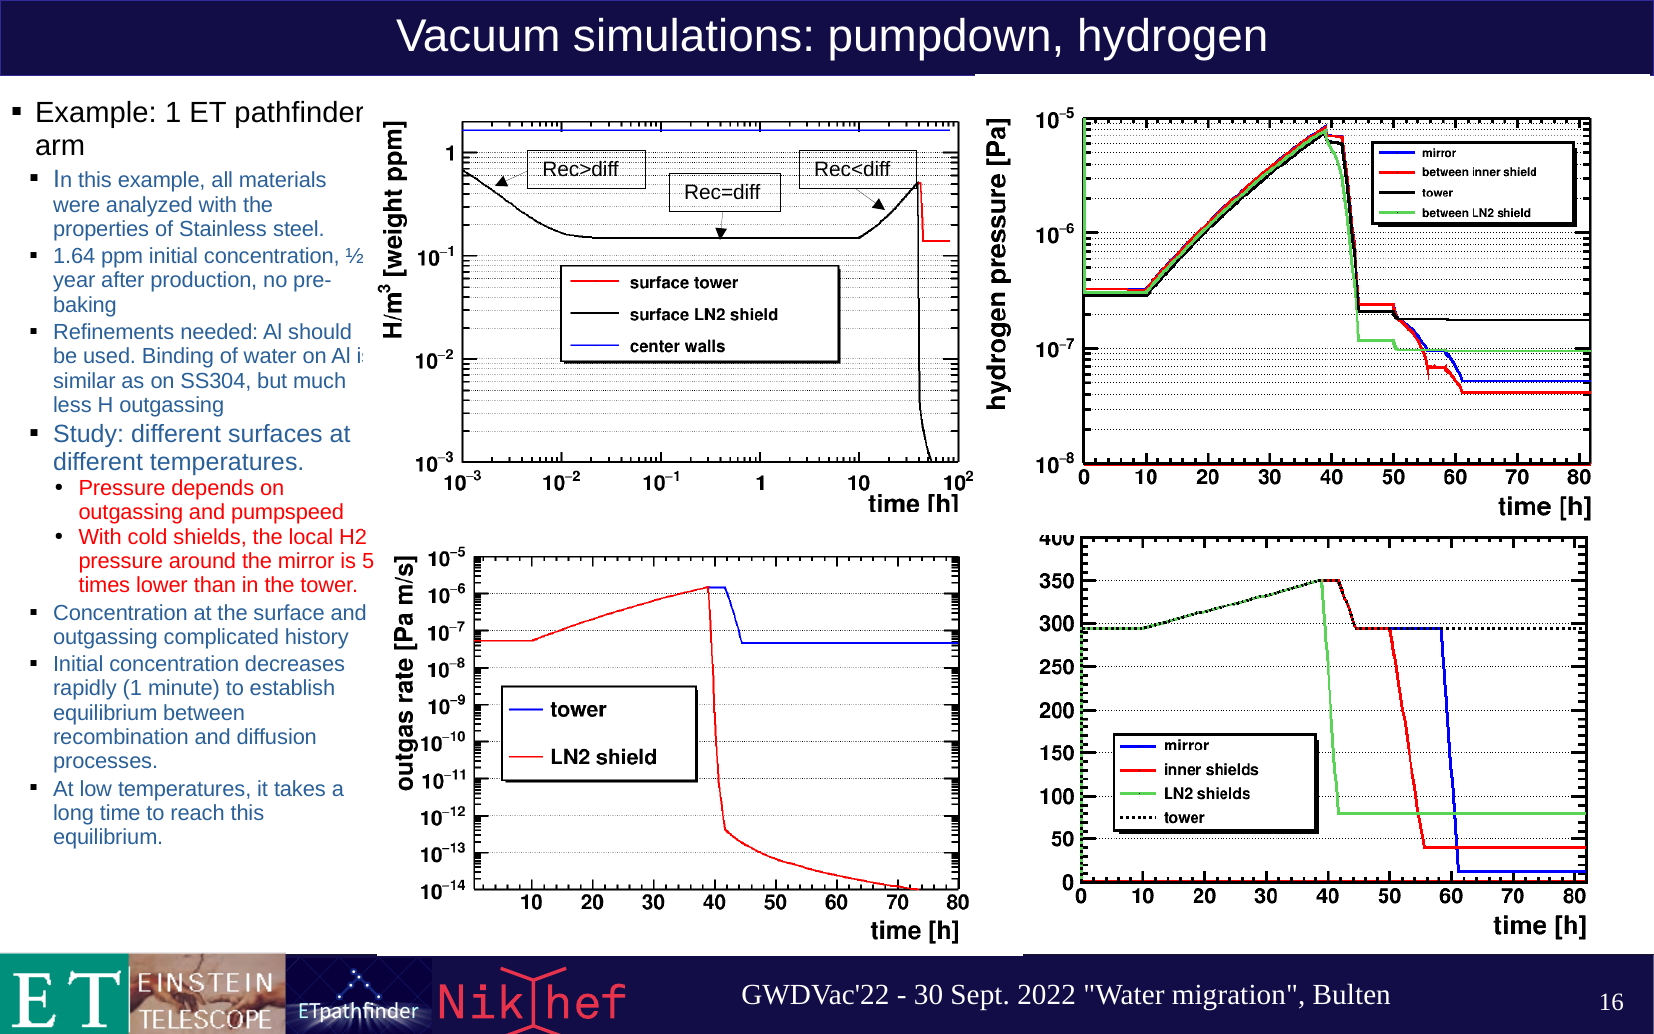

# Vacuum simulations: pumpdown, hydrogen
Example: 1 ET pathfinder arm
In this example, all materials were analyzed with the properties of Stainless steel.
1.64 ppm initial concentration, ½ year after production, no pre-baking
Refinements needed: Al should be used. Binding of water on Al is similar as on SS304, but much less H outgassing
Study: different surfaces at different temperatures.
Pressure depends on outgassing and pumpspeed
With cold shields, the local H2 pressure around the mirror is 5 times lower than in the tower.
Concentration at the surface and outgassing complicated history
Initial concentration decreases rapidly (1 minute) to establish equilibrium between recombination and diffusion processes.
At low temperatures, it takes a long time to reach this equilibrium.
Rec>diff
Rec<diff
Rec=diff
GWDVac'22 - 30 Sept. 2022 "Water migration", Bulten
16